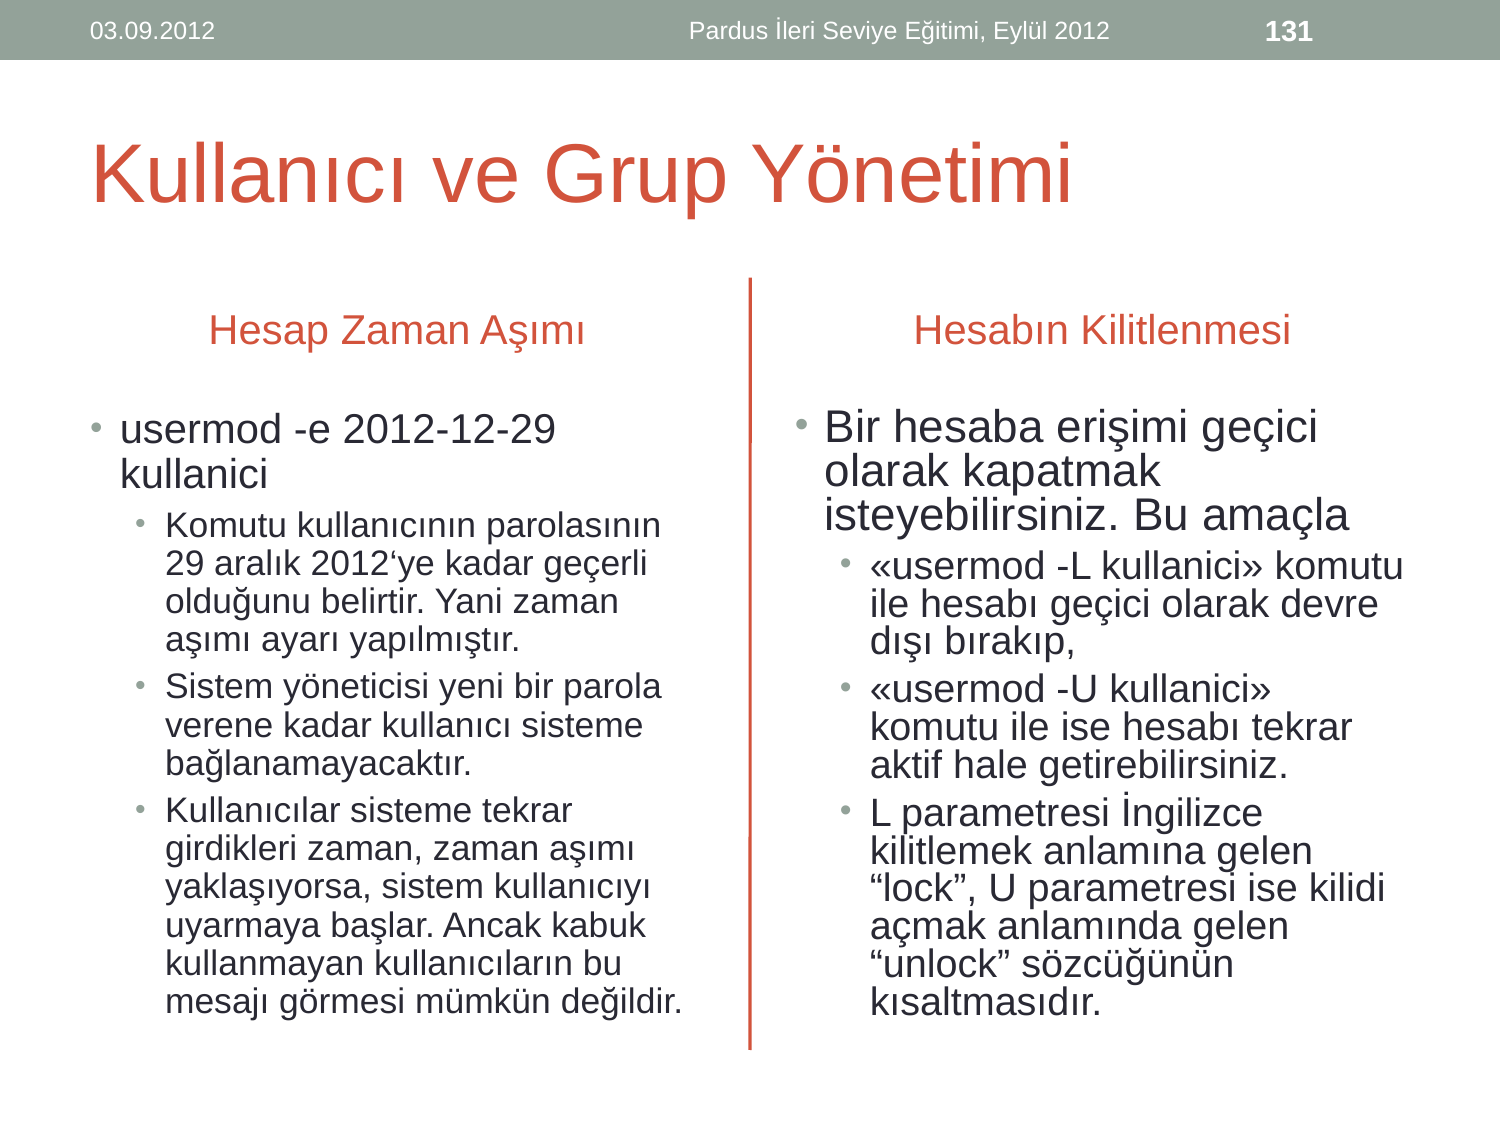

03.09.2012
Pardus İleri Seviye Eğitimi, Eylül 2012
# Kullanıcı ve Grup Yönetimi
Hesap Zaman Aşımı
Hesabın Kilitlenmesi
usermod -e 2012-12-29 kullanici
Komutu kullanıcının parolasının 29 aralık 2012‘ye kadar geçerli olduğunu belirtir. Yani zaman aşımı ayarı yapılmıştır.
Sistem yöneticisi yeni bir parola verene kadar kullanıcı sisteme bağlanamayacaktır.
Kullanıcılar sisteme tekrar girdikleri zaman, zaman aşımı yaklaşıyorsa, sistem kullanıcıyı uyarmaya başlar. Ancak kabuk kullanmayan kullanıcıların bu mesajı görmesi mümkün değildir.
Bir hesaba erişimi geçici olarak kapatmak isteyebilirsiniz. Bu amaçla
«usermod -L kullanici» komutu ile hesabı geçici olarak devre dışı bırakıp,
«usermod -U kullanici» komutu ile ise hesabı tekrar aktif hale getirebilirsiniz.
L parametresi İngilizce kilitlemek anlamına gelen “lock”, U parametresi ise kilidi açmak anlamında gelen “unlock” sözcüğünün kısaltmasıdır.